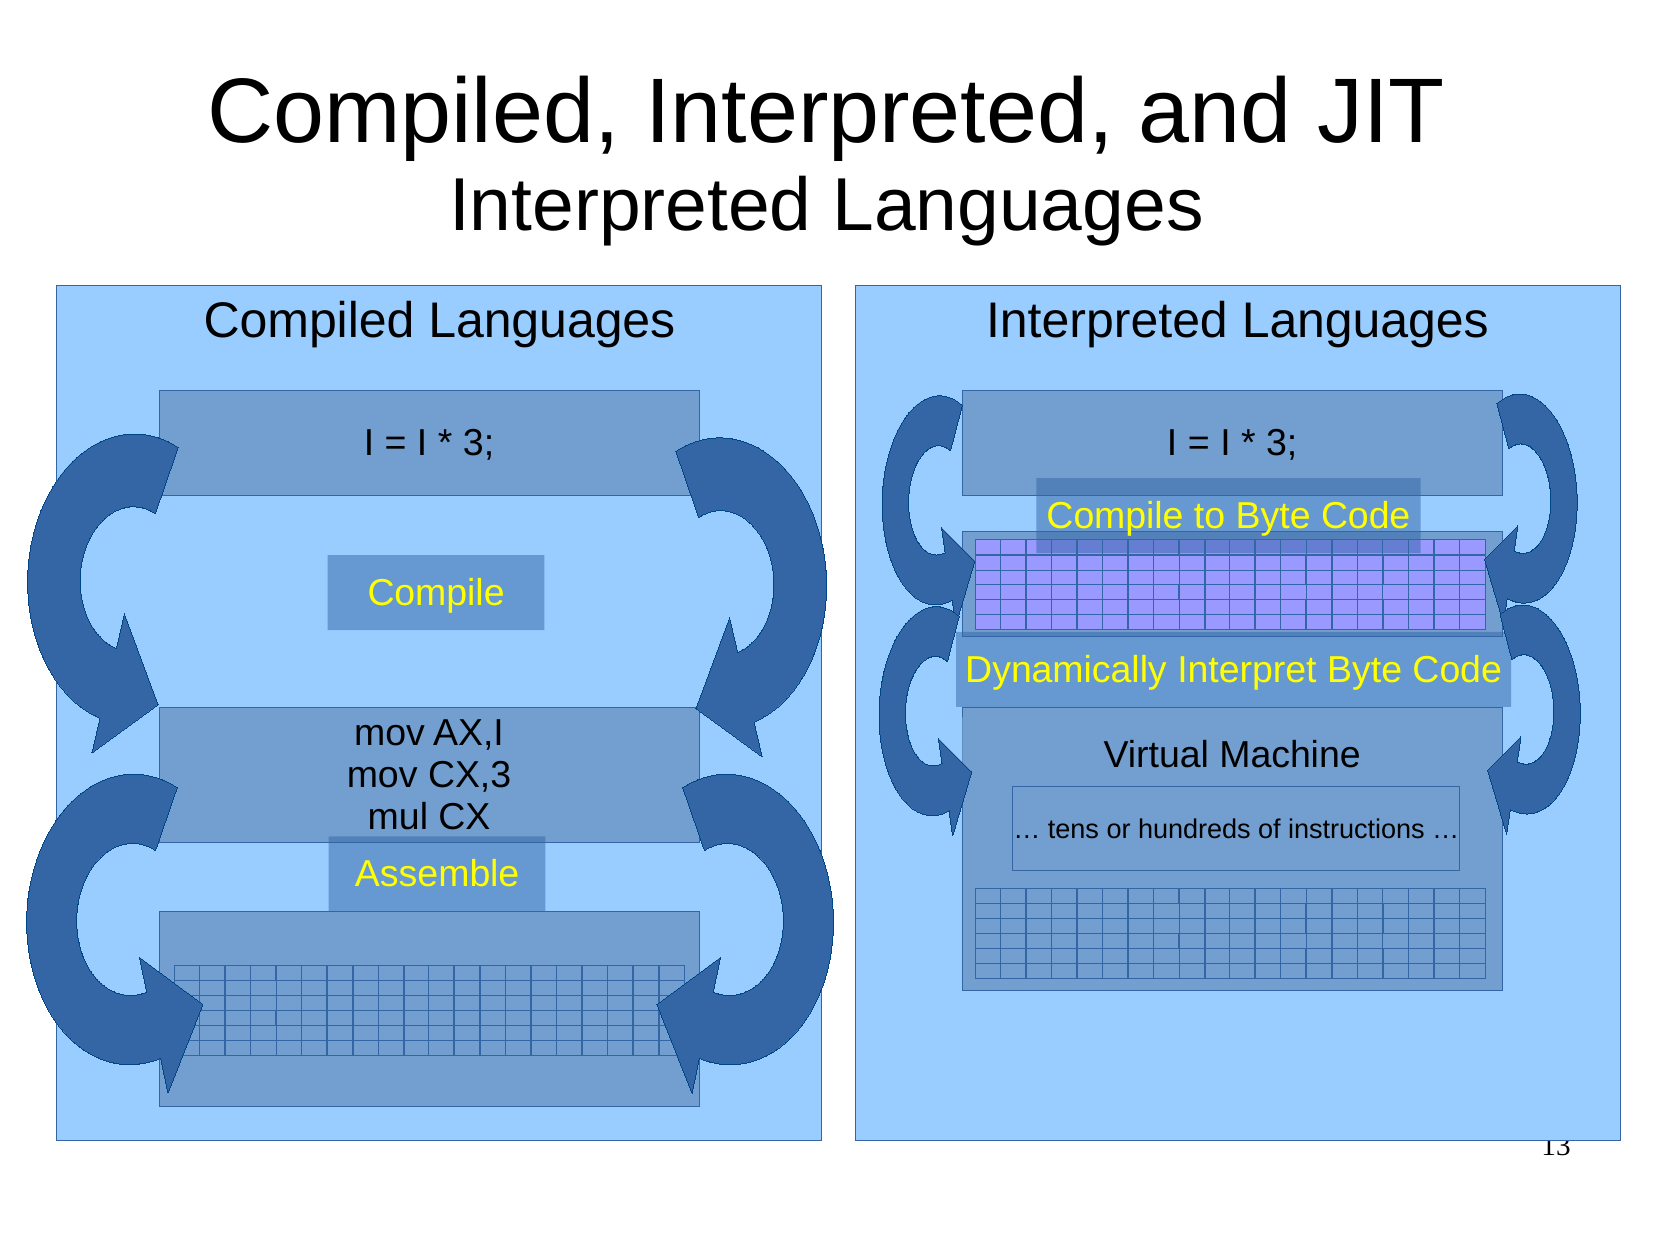

# Compiled, Interpreted, and JIT Interpreted Languages
Compiled Languages
Interpreted Languages
I = I * 3;
I = I * 3;
Compile to Byte Code
Compile
Dynamically Interpret Byte Code
mov AX,I
mov CX,3
mul CX
Virtual Machine
… tens or hundreds of instructions …
Assemble
13